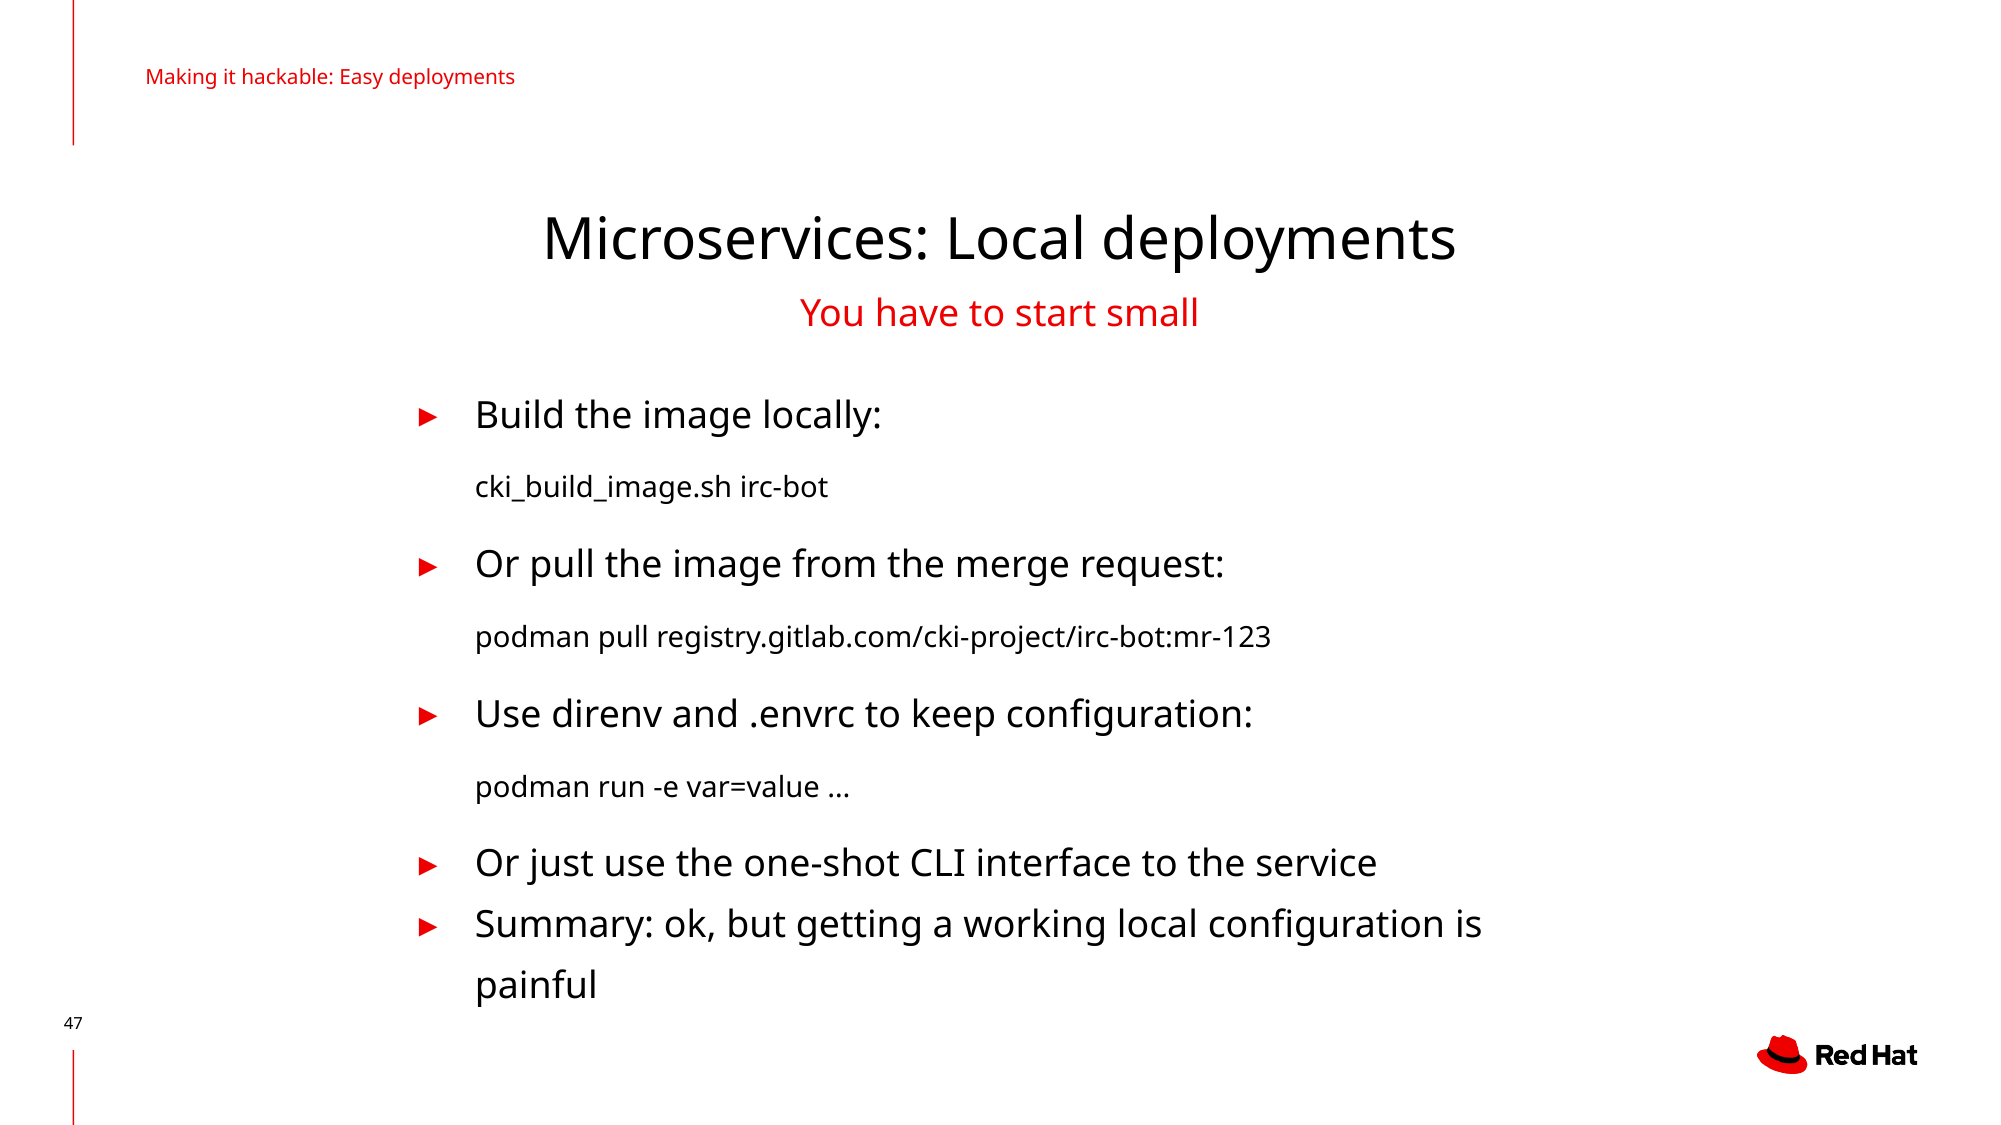

# Making it hackable: Easy deployments
Microservices: Local deployments
You have to start small
Build the image locally:
cki_build_image.sh irc-bot
Or pull the image from the merge request:
podman pull registry.gitlab.com/cki-project/irc-bot:mr-123
Use direnv and .envrc to keep configuration:
podman run -e var=value …
Or just use the one-shot CLI interface to the service
Summary: ok, but getting a working local configuration is painful